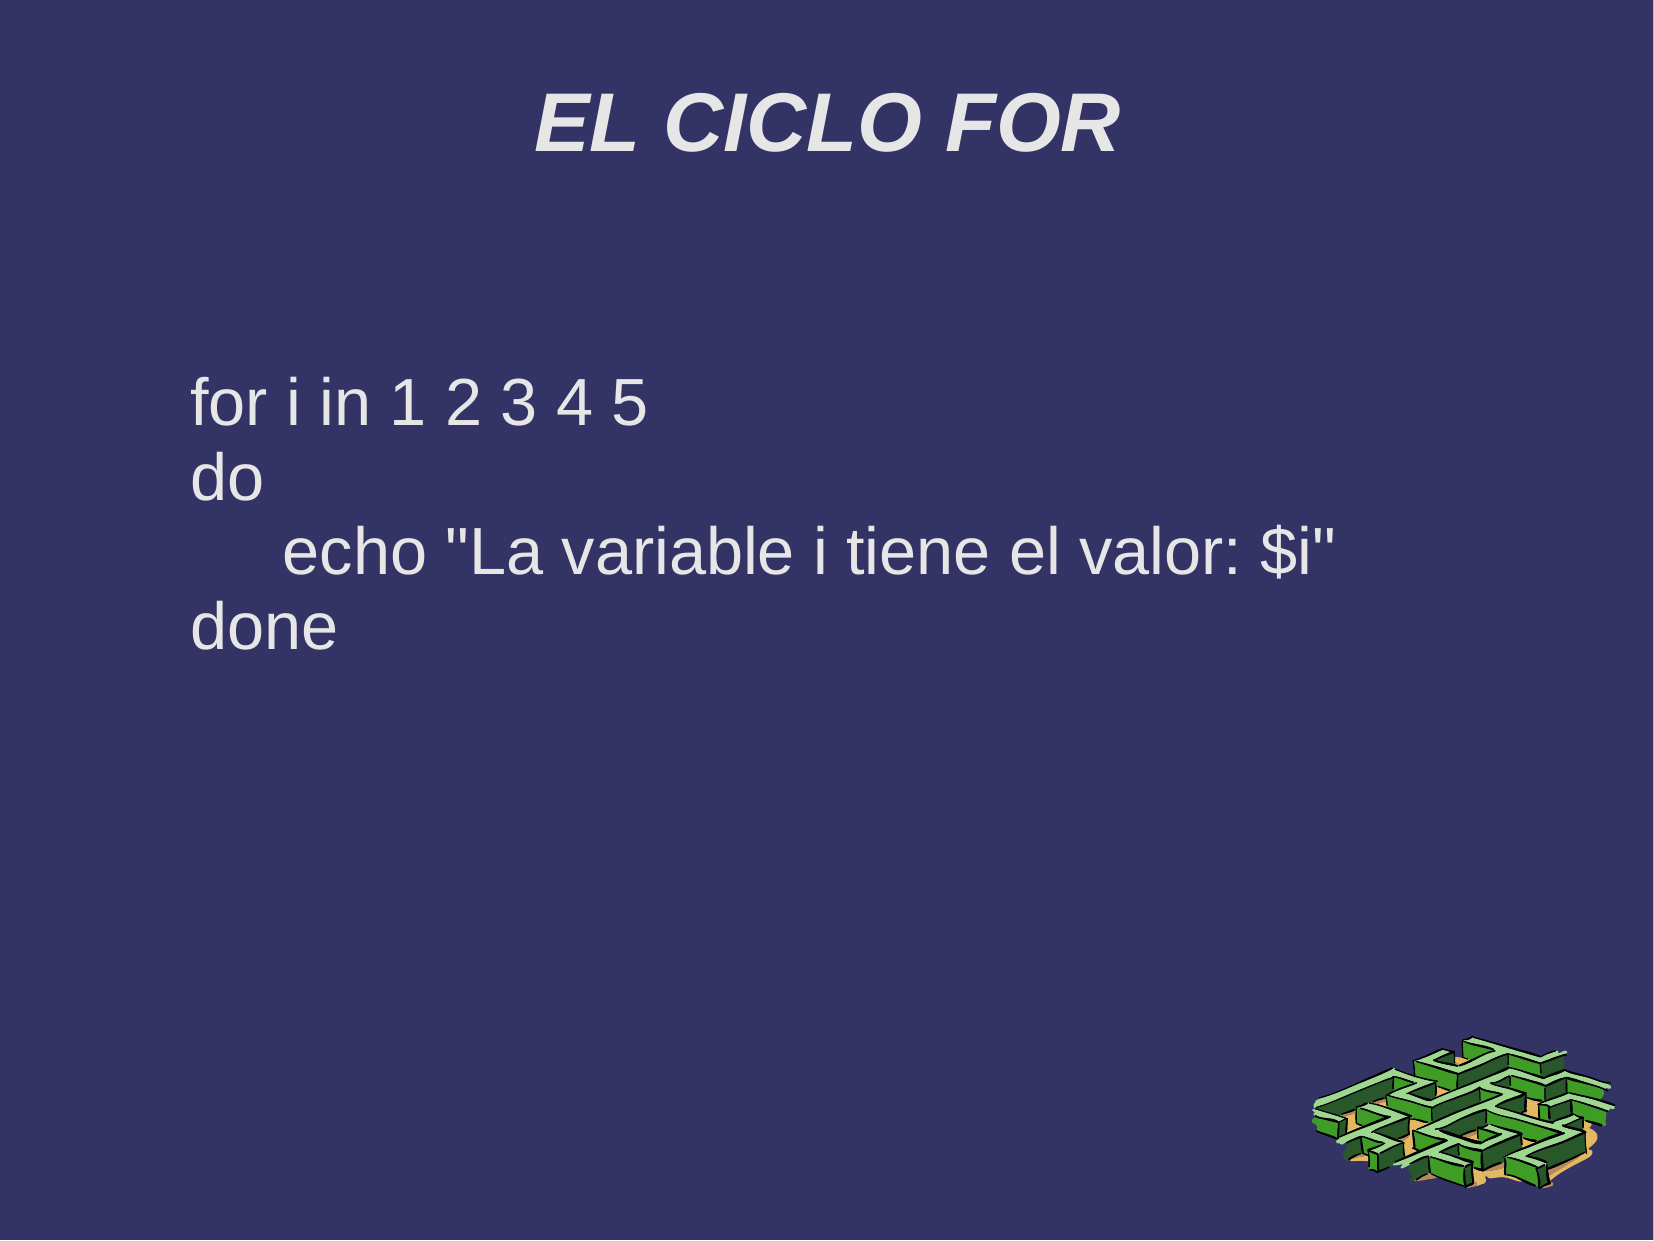

# EL CICLO FOR
for i in 1 2 3 4 5
do
 echo "La variable i tiene el valor: $i"
done